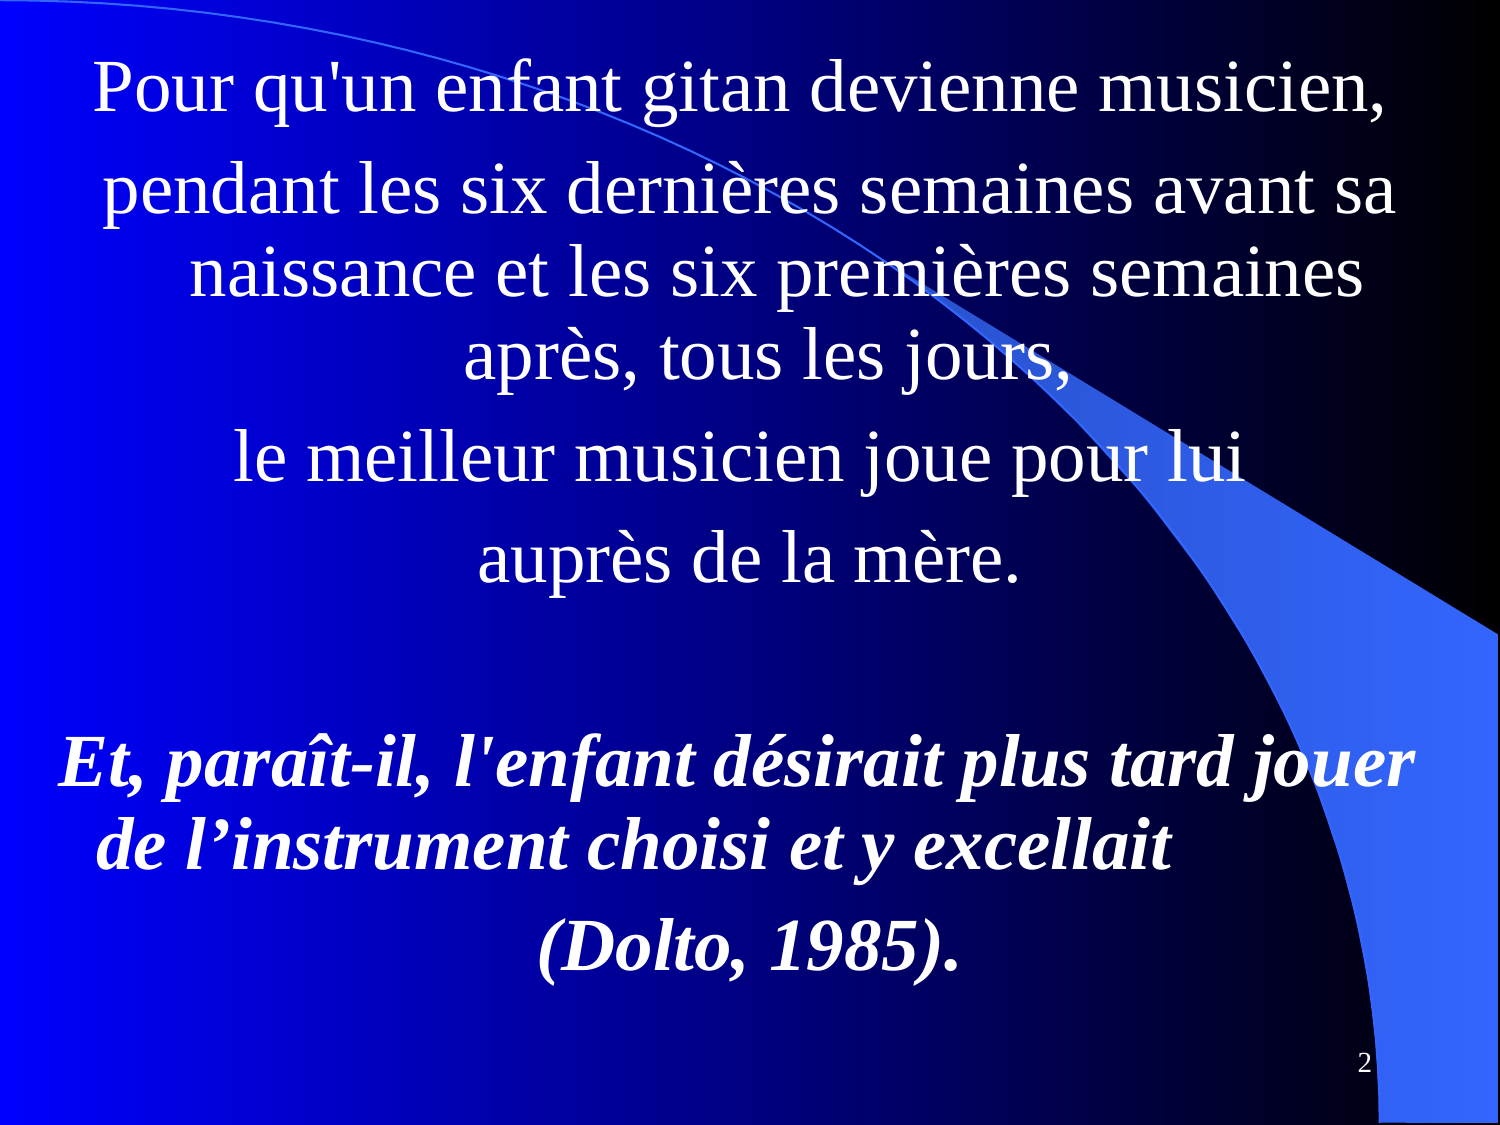

# Pour qu'un enfant gitan devienne musicien,
pendant les six dernières semaines avant sa naissance et les six premières semaines après, tous les jours,
le meilleur musicien joue pour lui
auprès de la mère.
 Et, paraît-il, l'enfant désirait plus tard jouer de l’instrument choisi et y excellait
(Dolto, 1985).
2